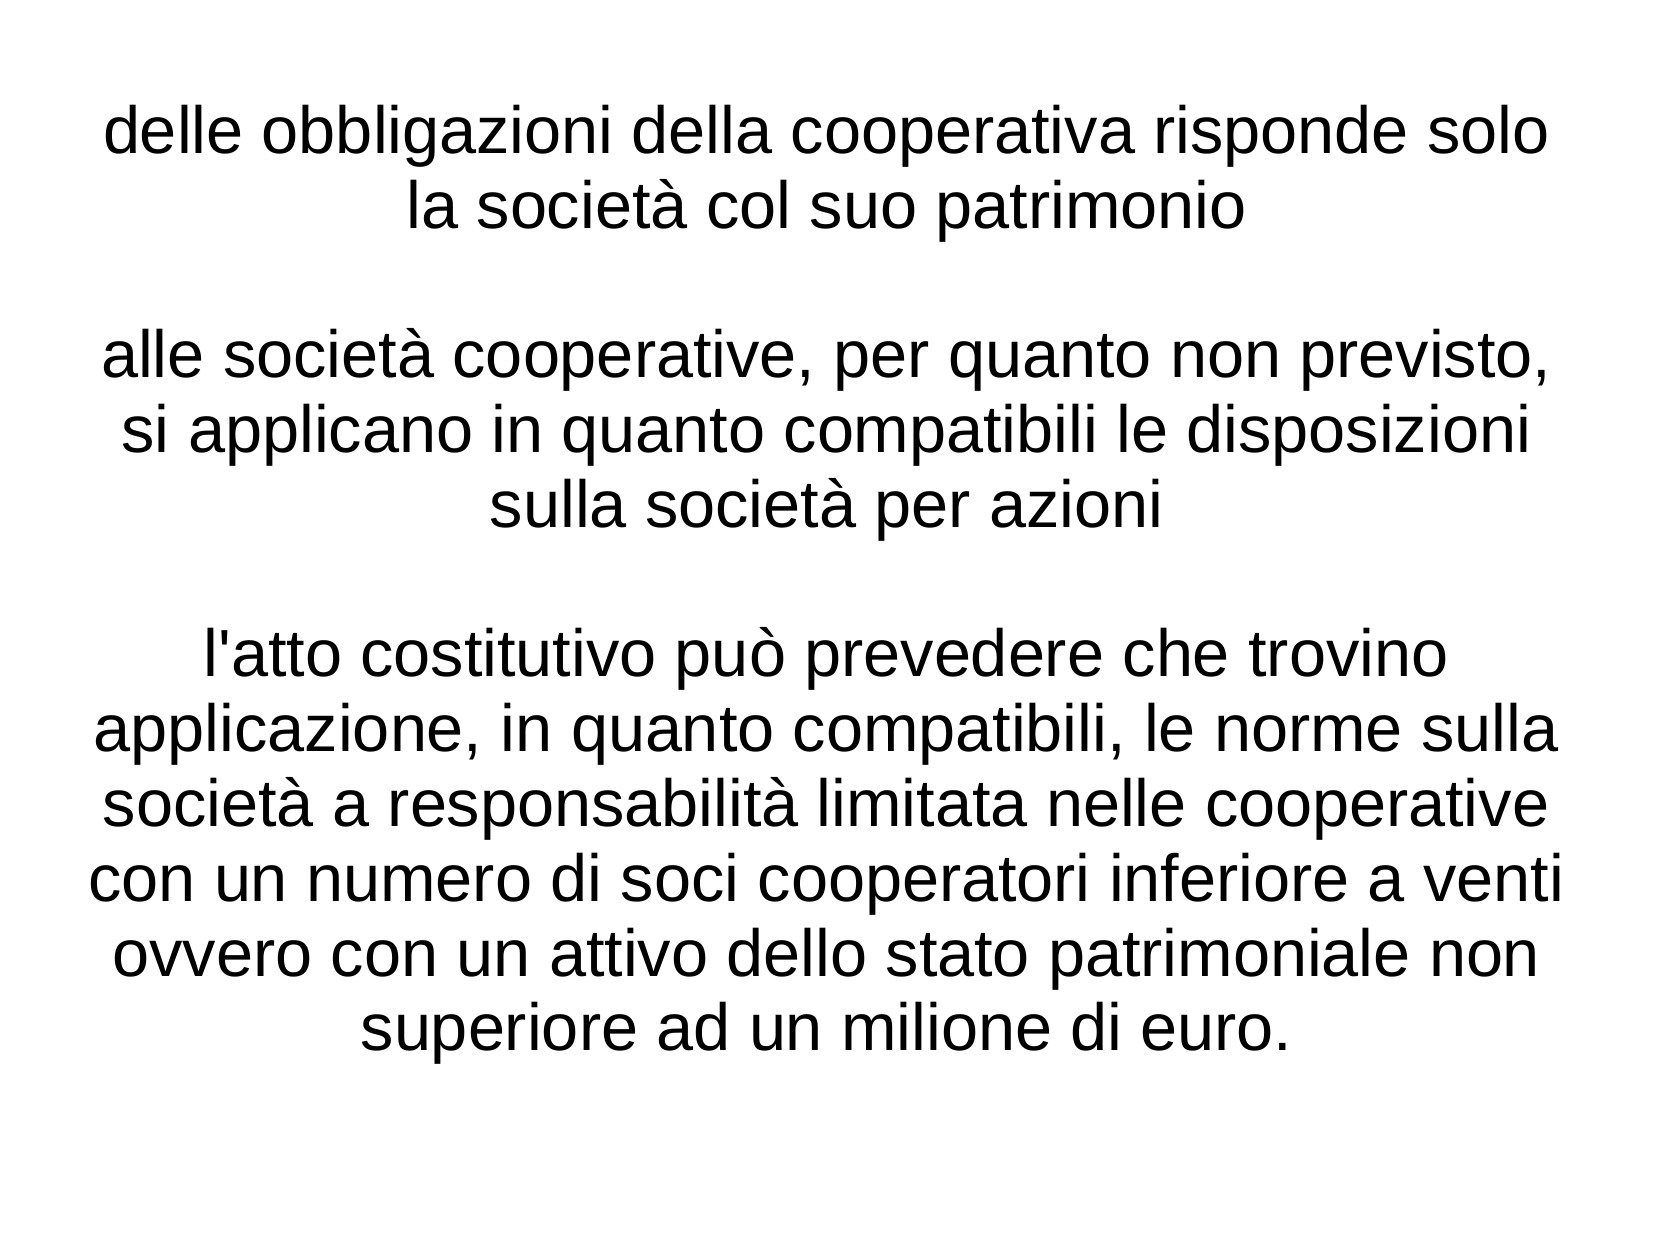

# delle obbligazioni della cooperativa risponde solo la società col suo patrimonio
alle società cooperative, per quanto non previsto, si applicano in quanto compatibili le disposizioni sulla società per azioni
l'atto costitutivo può prevedere che trovino applicazione, in quanto compatibili, le norme sulla società a responsabilità limitata nelle cooperative con un numero di soci cooperatori inferiore a venti ovvero con un attivo dello stato patrimoniale non superiore ad un milione di euro.